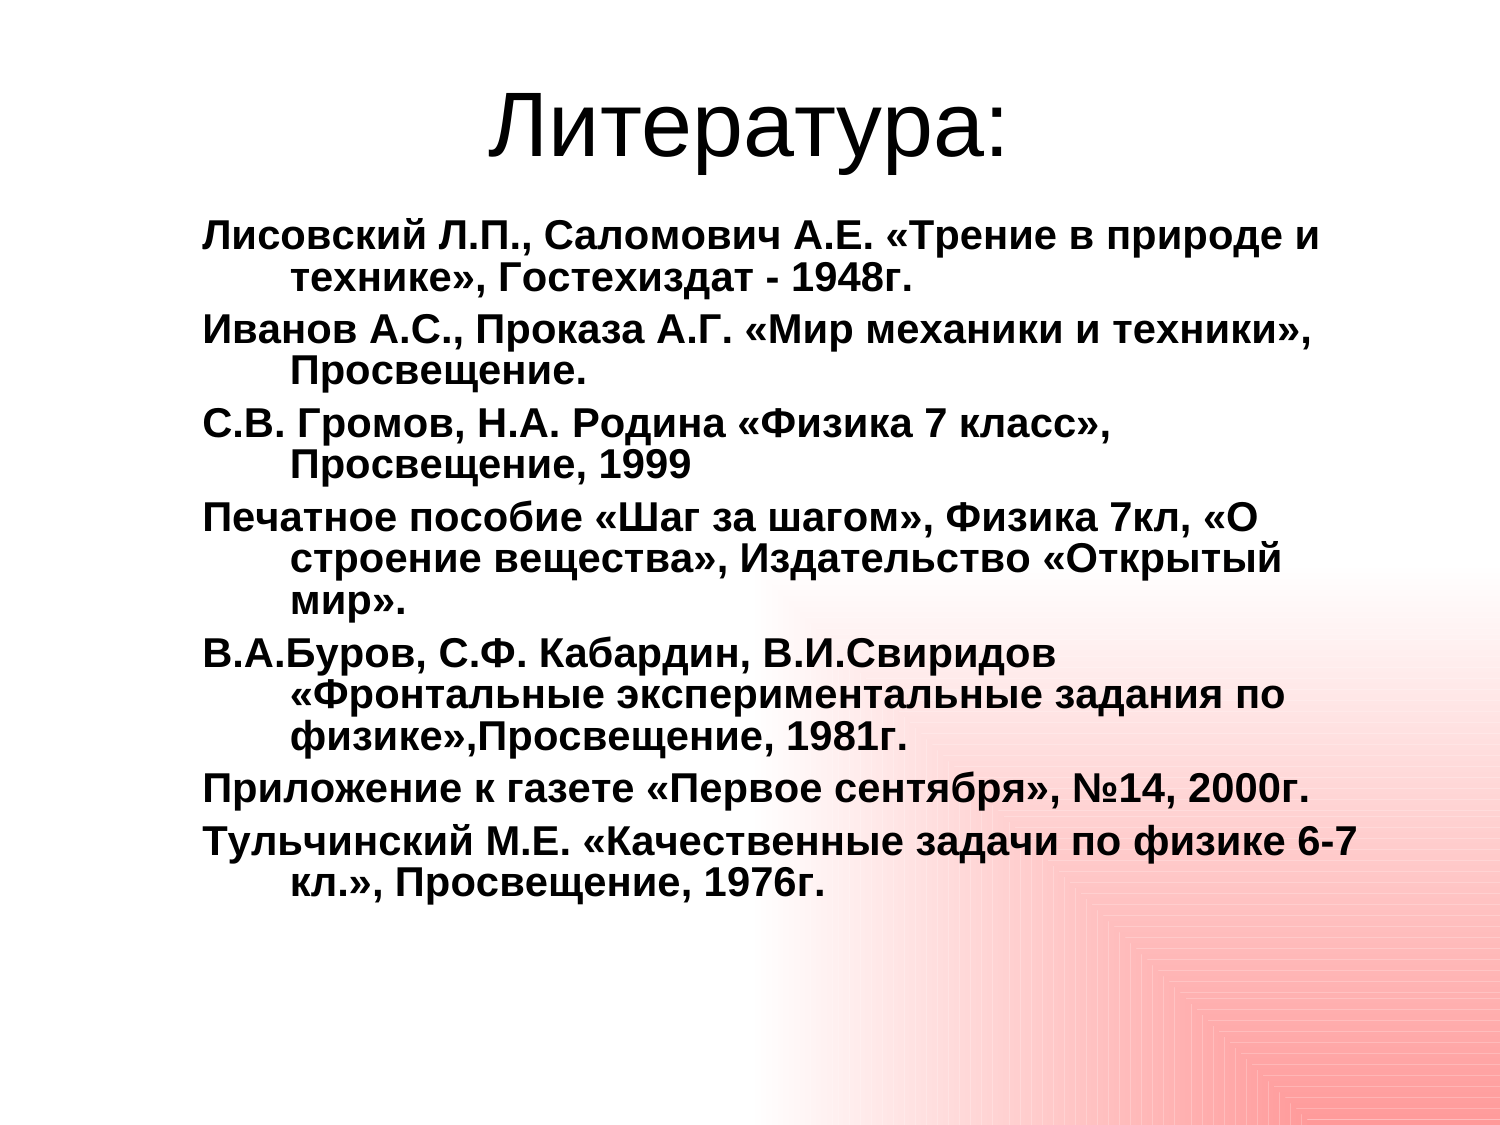

# Литература:
Лисовский Л.П., Саломович А.Е. «Трение в природе и технике», Гостехиздат - 1948г.
Иванов А.С., Проказа А.Г. «Мир механики и техники», Просвещение.
С.В. Громов, Н.А. Родина «Физика 7 класс», Просвещение, 1999
Печатное пособие «Шаг за шагом», Физика 7кл, «О строение вещества», Издательство «Открытый мир».
В.А.Буров, С.Ф. Кабардин, В.И.Свиридов «Фронтальные экспериментальные задания по физике»,Просвещение, 1981г.
Приложение к газете «Первое сентября», №14, 2000г.
Тульчинский М.Е. «Качественные задачи по физике 6-7 кл.», Просвещение, 1976г.